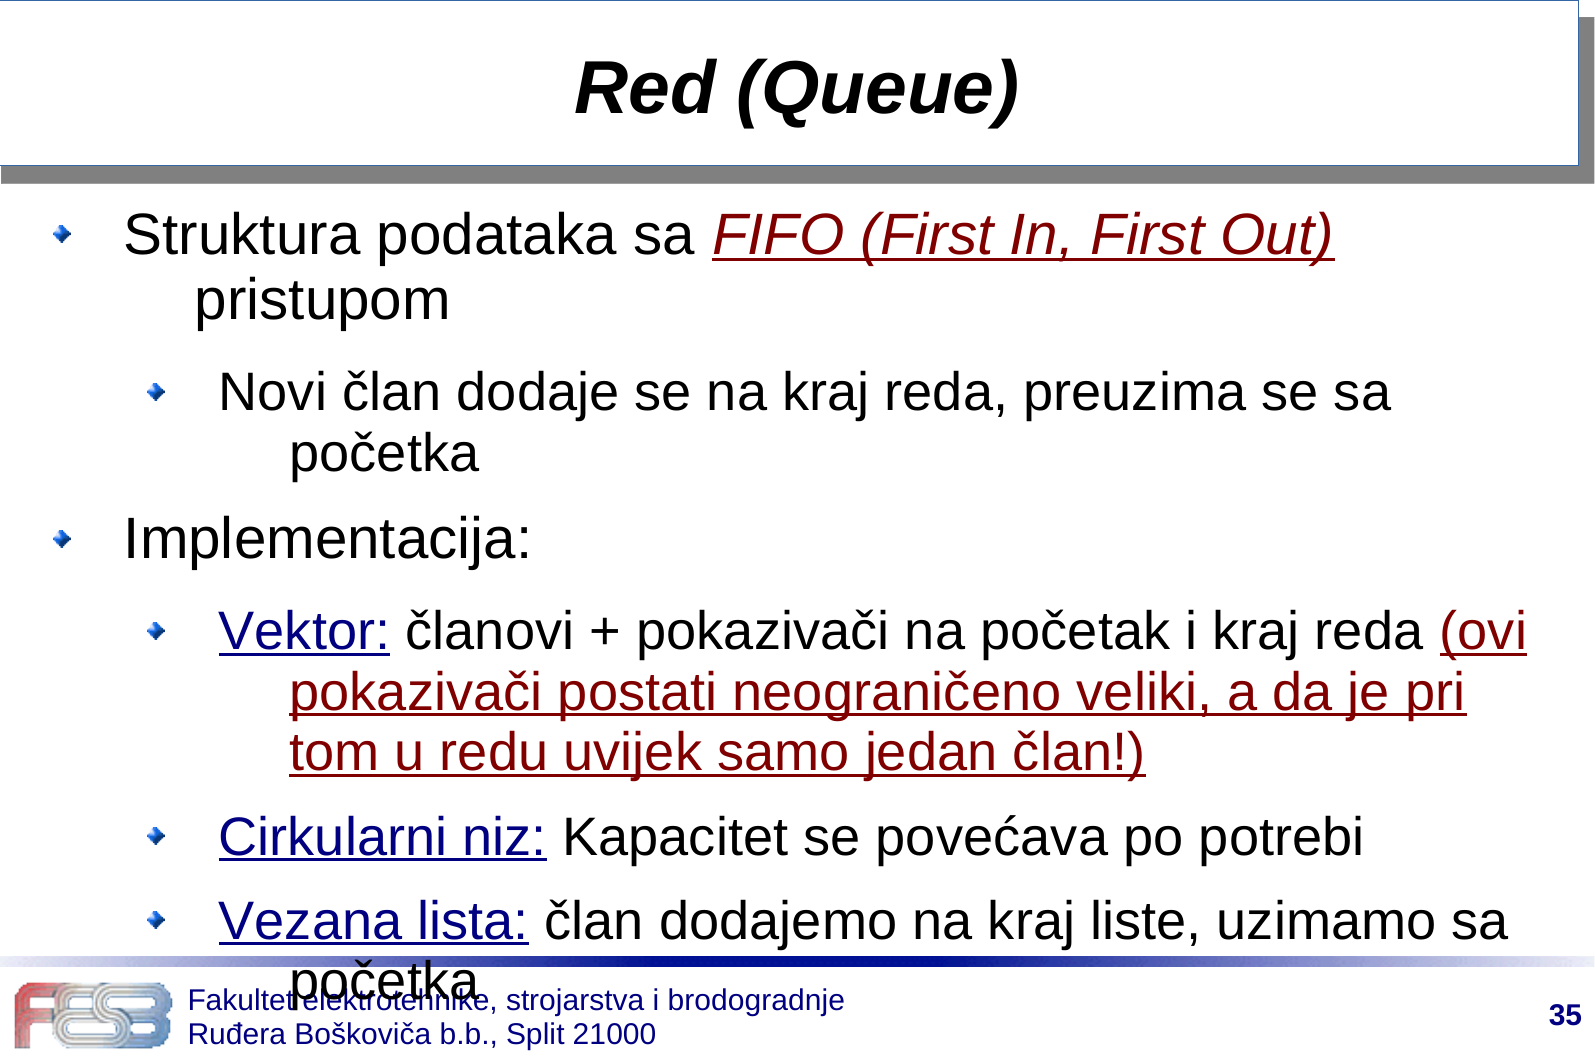

# Red (Queue)
Struktura podataka sa FIFO (First In, First Out) pristupom
Novi član dodaje se na kraj reda, preuzima se sa početka
Implementacija:
Vektor: članovi + pokazivači na početak i kraj reda (ovi pokazivači postati neograničeno veliki, a da je pri tom u redu uvijek samo jedan član!)
Cirkularni niz: Kapacitet se povećava po potrebi
Vezana lista: član dodajemo na kraj liste, uzimamo sa početka